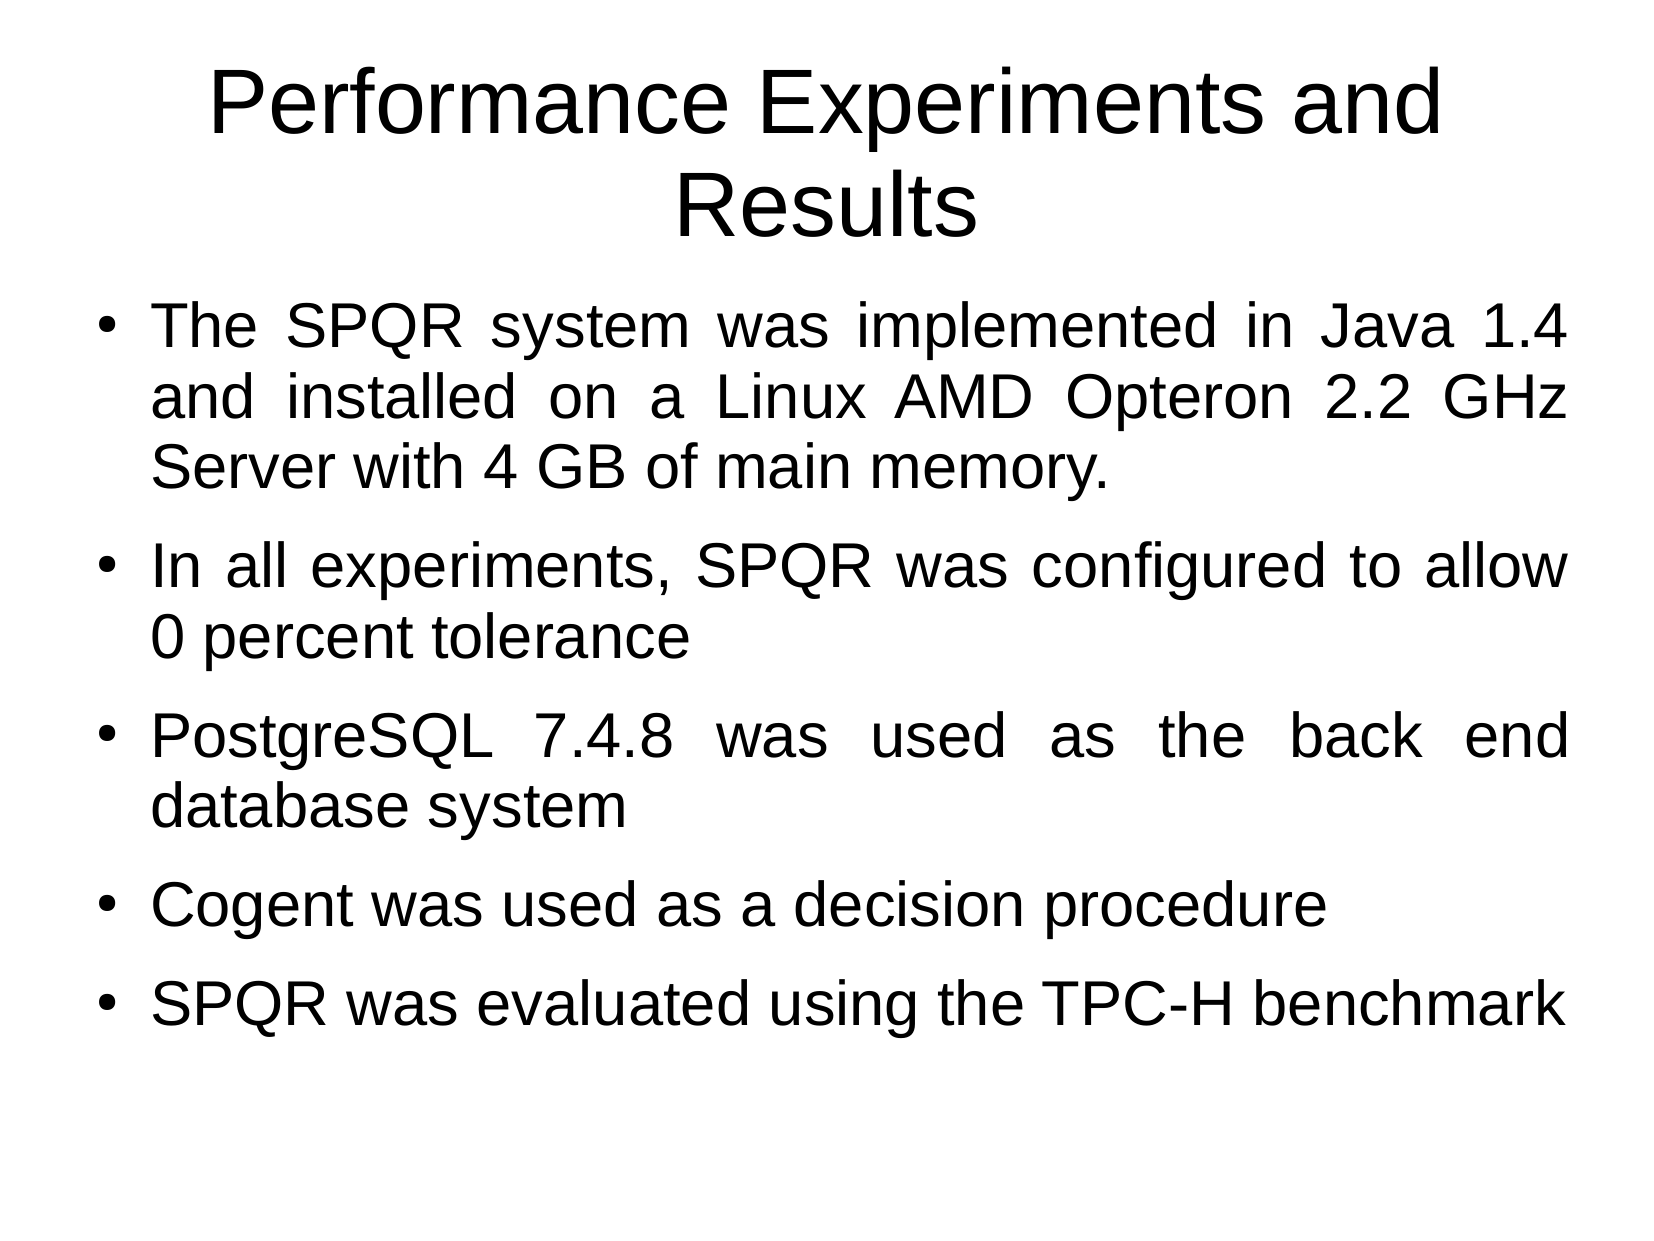

# Performance Experiments and Results
The SPQR system was implemented in Java 1.4 and installed on a Linux AMD Opteron 2.2 GHz Server with 4 GB of main memory.
In all experiments, SPQR was configured to allow 0 percent tolerance
PostgreSQL 7.4.8 was used as the back end database system
Cogent was used as a decision procedure
SPQR was evaluated using the TPC-H benchmark